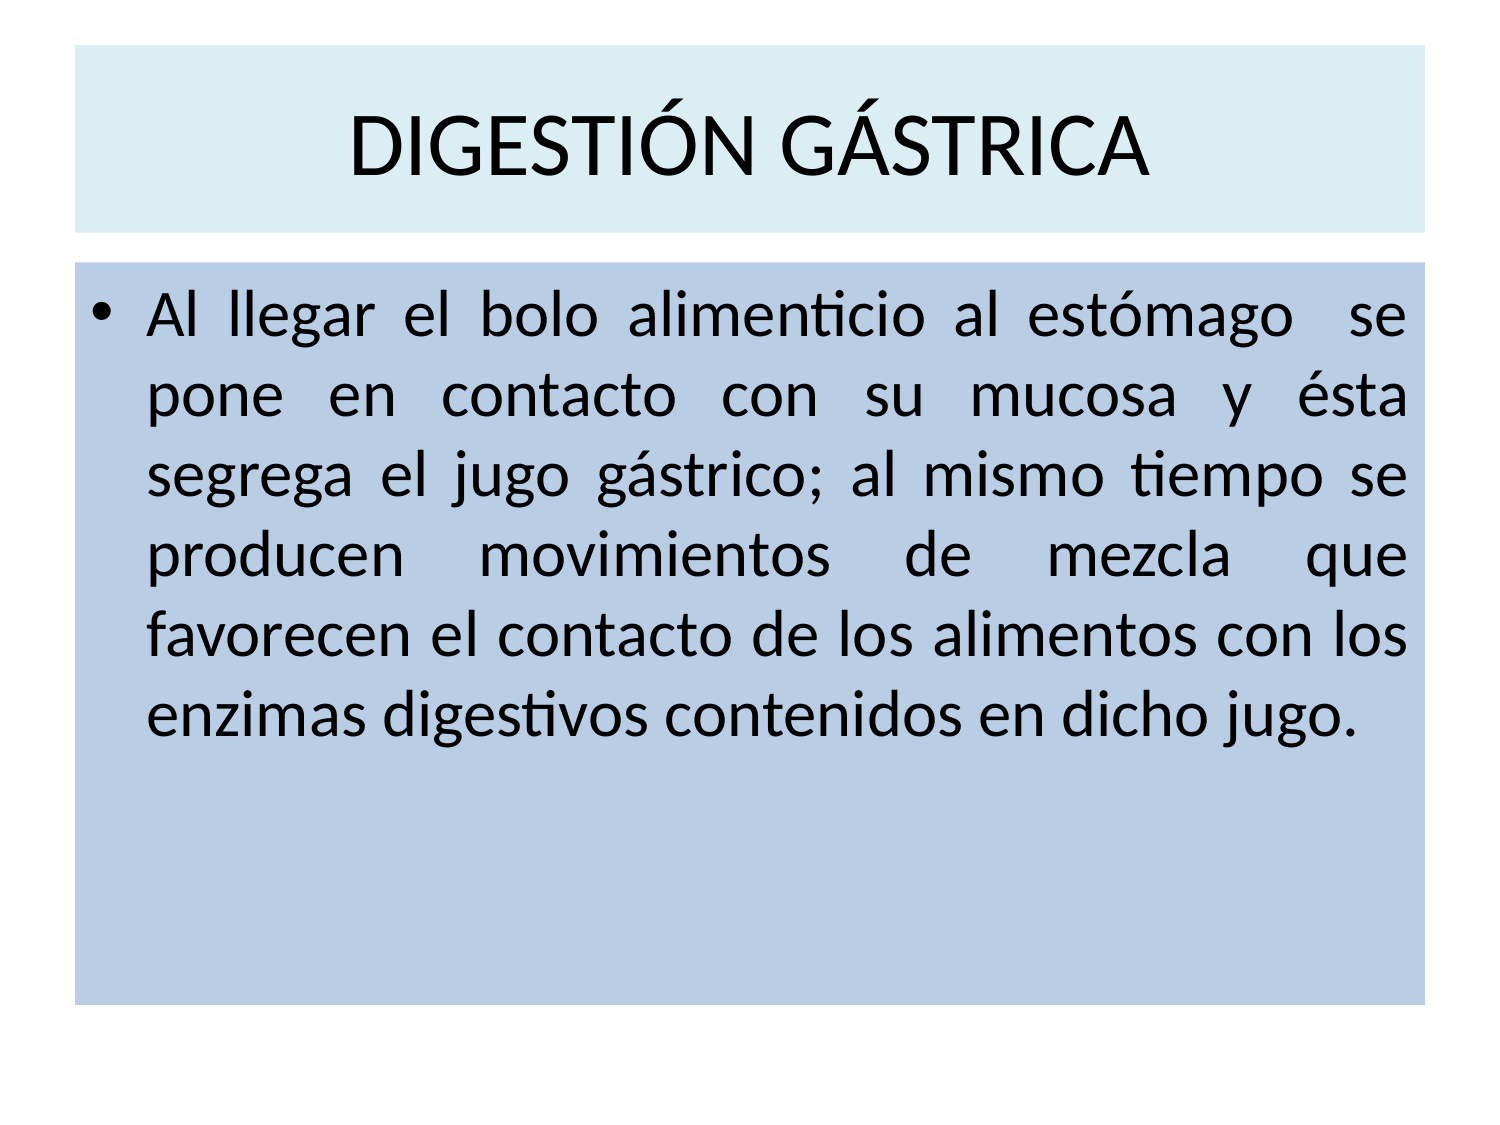

# DIGESTIÓN GÁSTRICA
Al llegar el bolo alimenticio al estómago se pone en contacto con su mucosa y ésta segrega el jugo gástrico; al mismo tiempo se producen movimientos de mezcla que favorecen el contacto de los alimentos con los enzimas digestivos contenidos en dicho jugo.